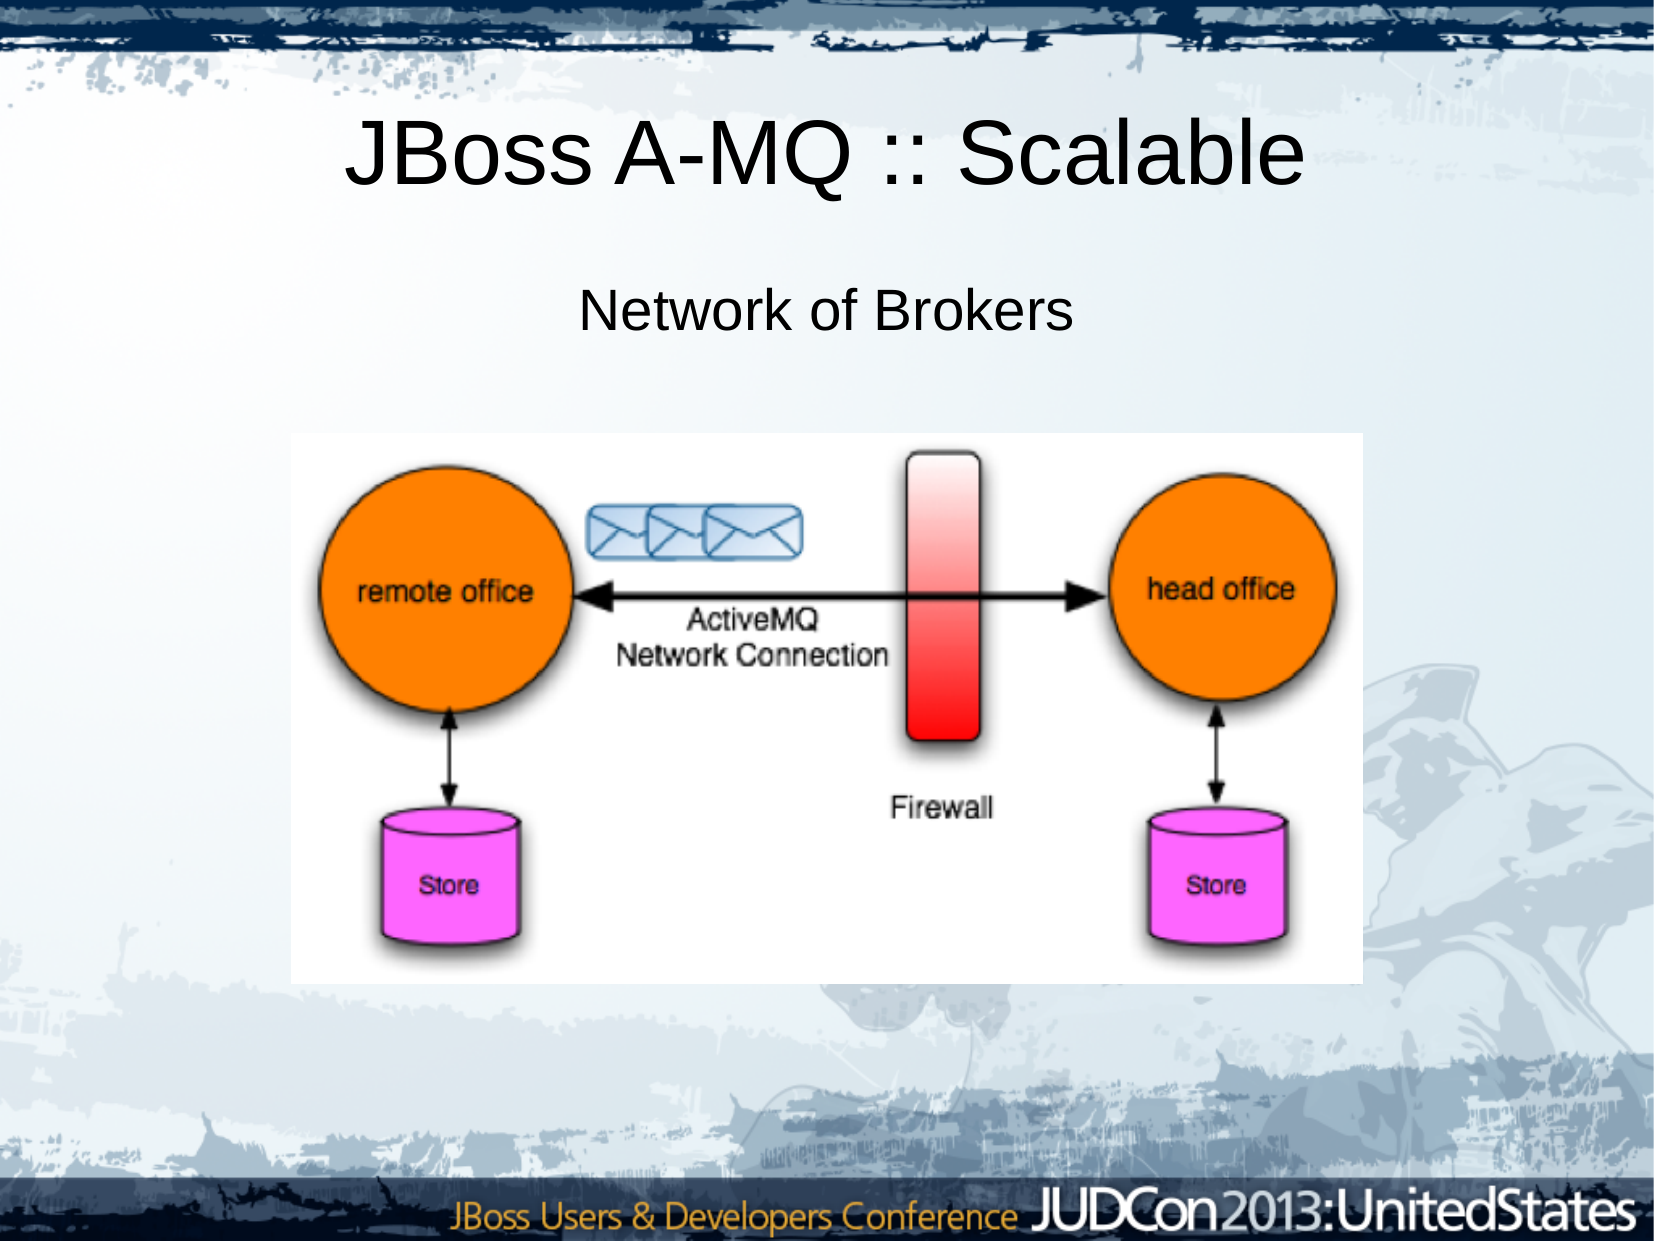

# JBoss A-MQ :: Scalable
Network of Brokers